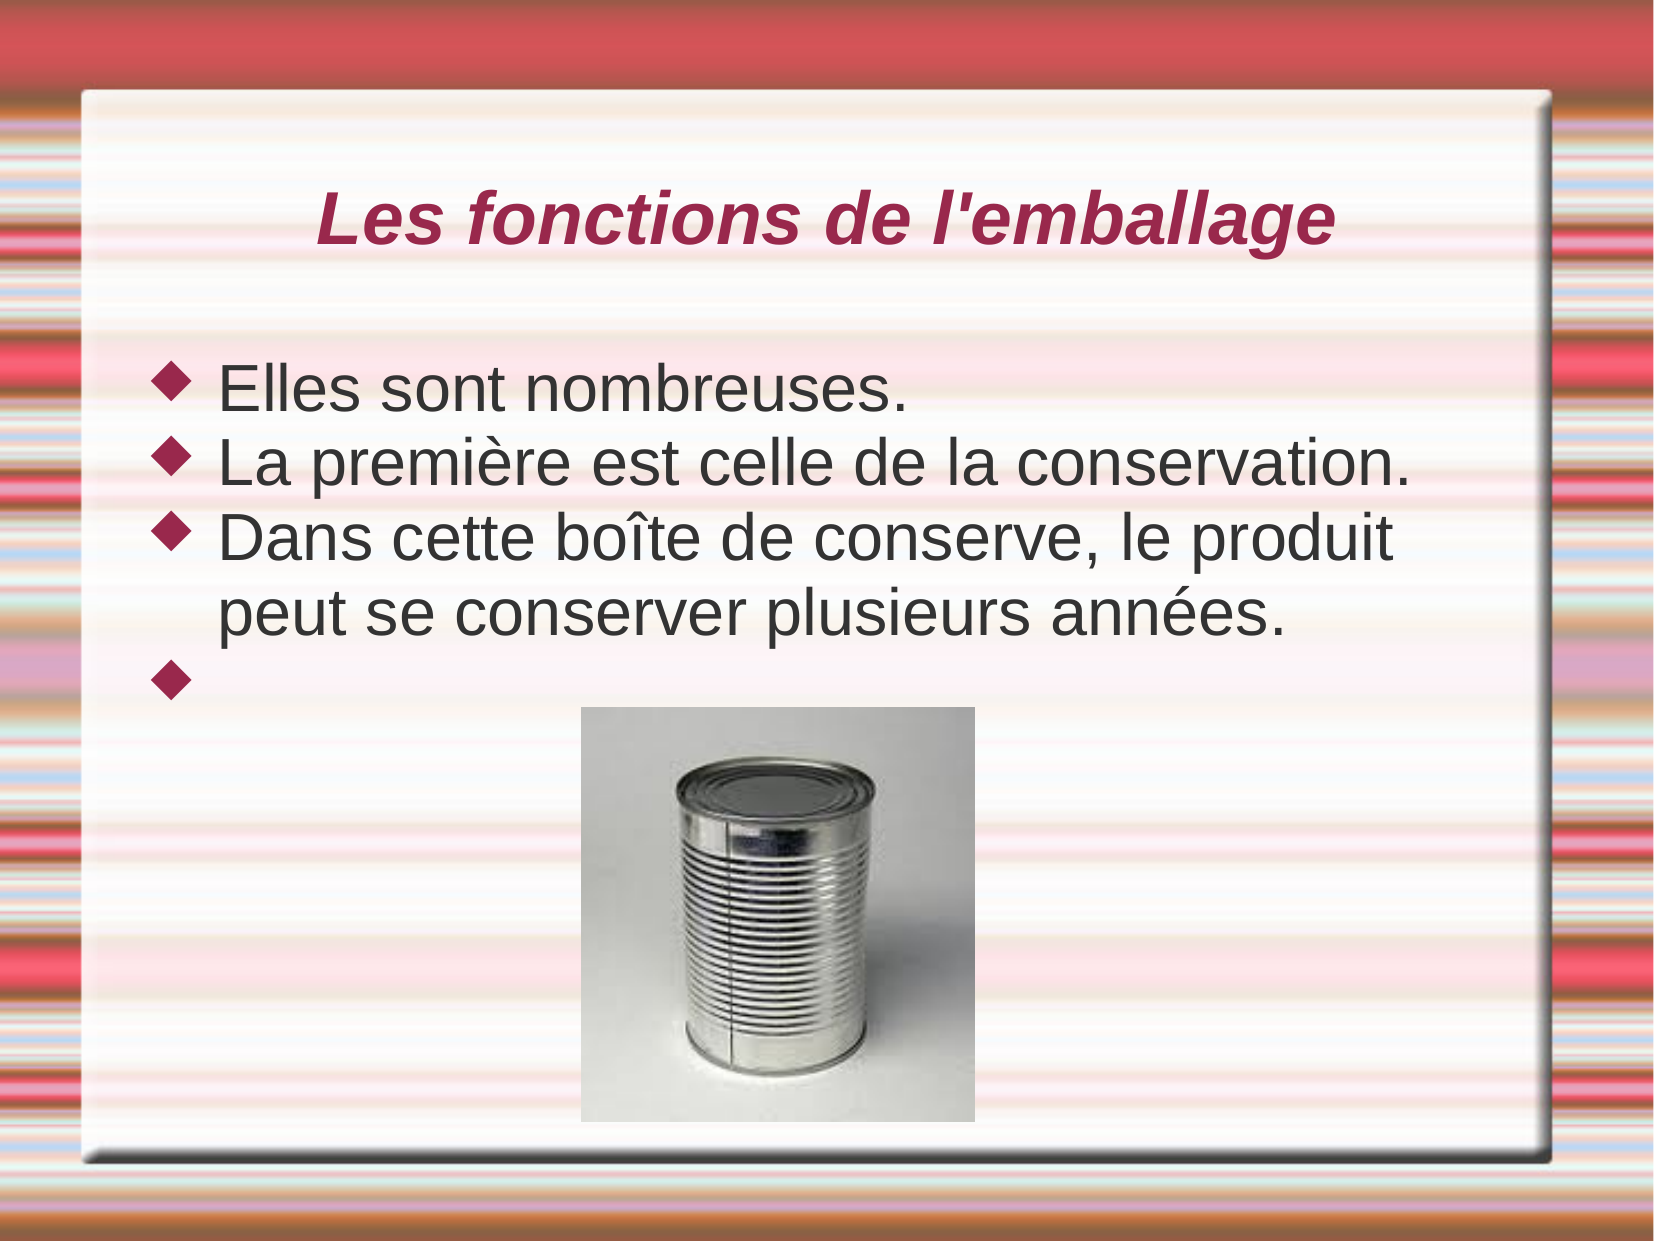

# Les fonctions de l'emballage
Elles sont nombreuses.
La première est celle de la conservation.
Dans cette boîte de conserve, le produit peut se conserver plusieurs années.